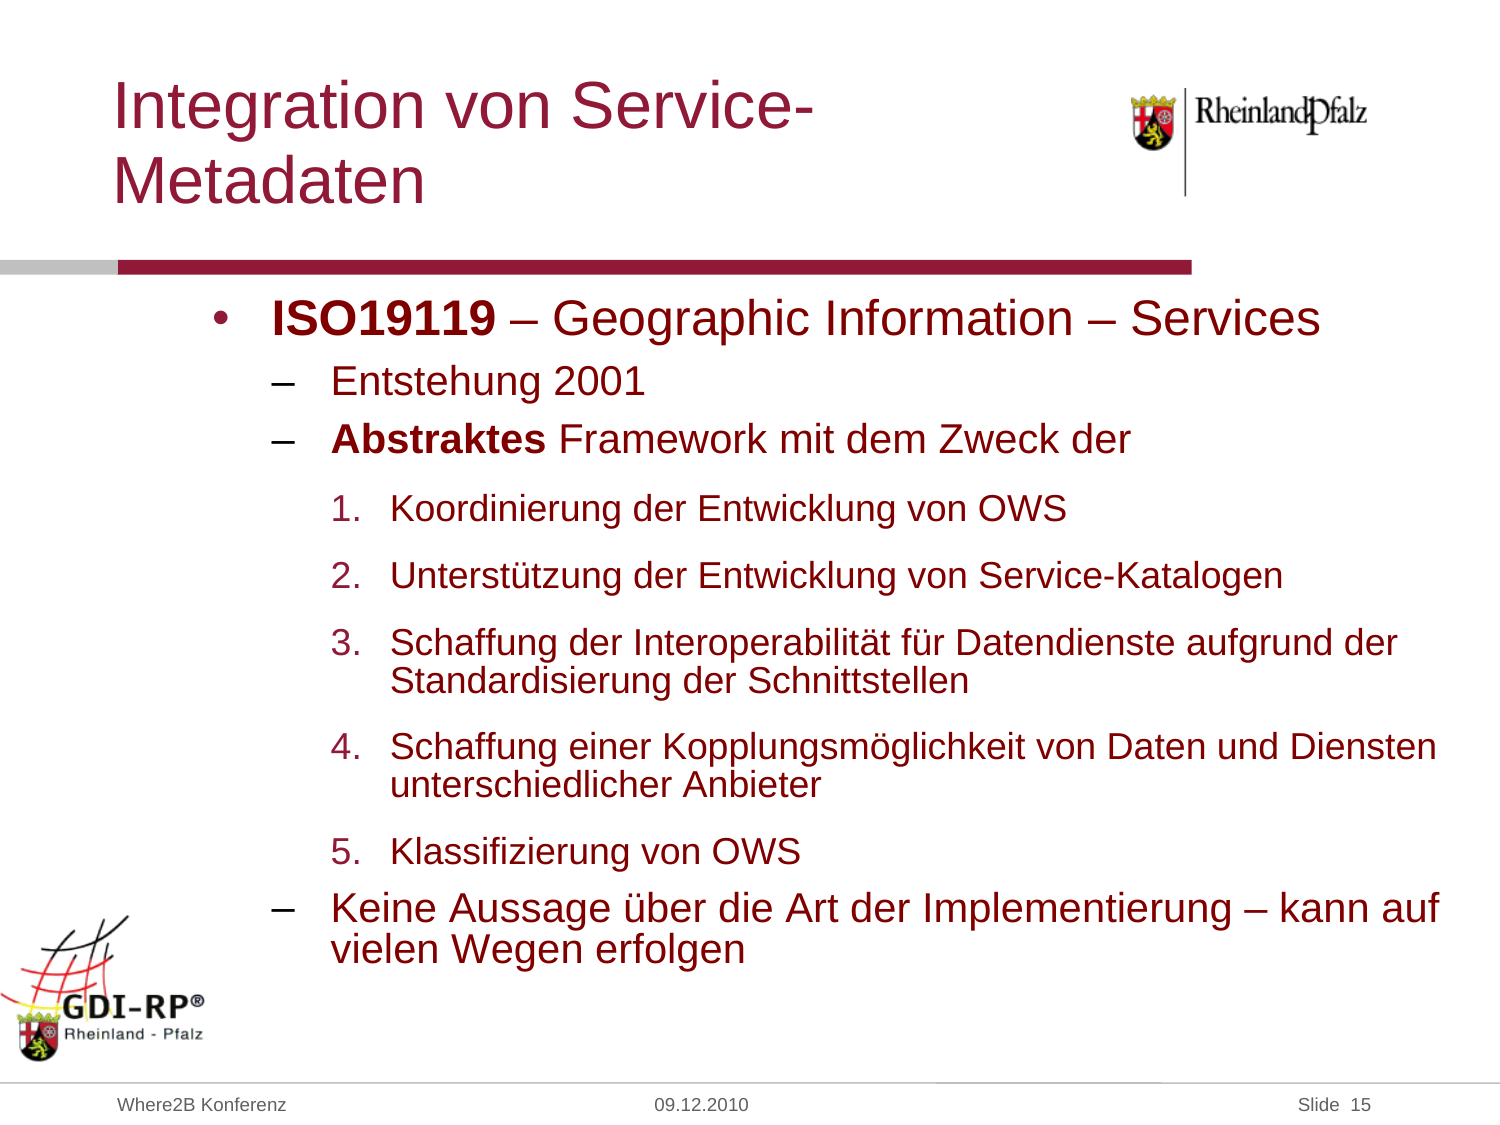

Integration von Service-Metadaten
# ISO19119 – Geographic Information – Services
Entstehung 2001
Abstraktes Framework mit dem Zweck der
Koordinierung der Entwicklung von OWS
Unterstützung der Entwicklung von Service-Katalogen
Schaffung der Interoperabilität für Datendienste aufgrund der Standardisierung der Schnittstellen
Schaffung einer Kopplungsmöglichkeit von Daten und Diensten unterschiedlicher Anbieter
Klassifizierung von OWS
Keine Aussage über die Art der Implementierung – kann auf vielen Wegen erfolgen